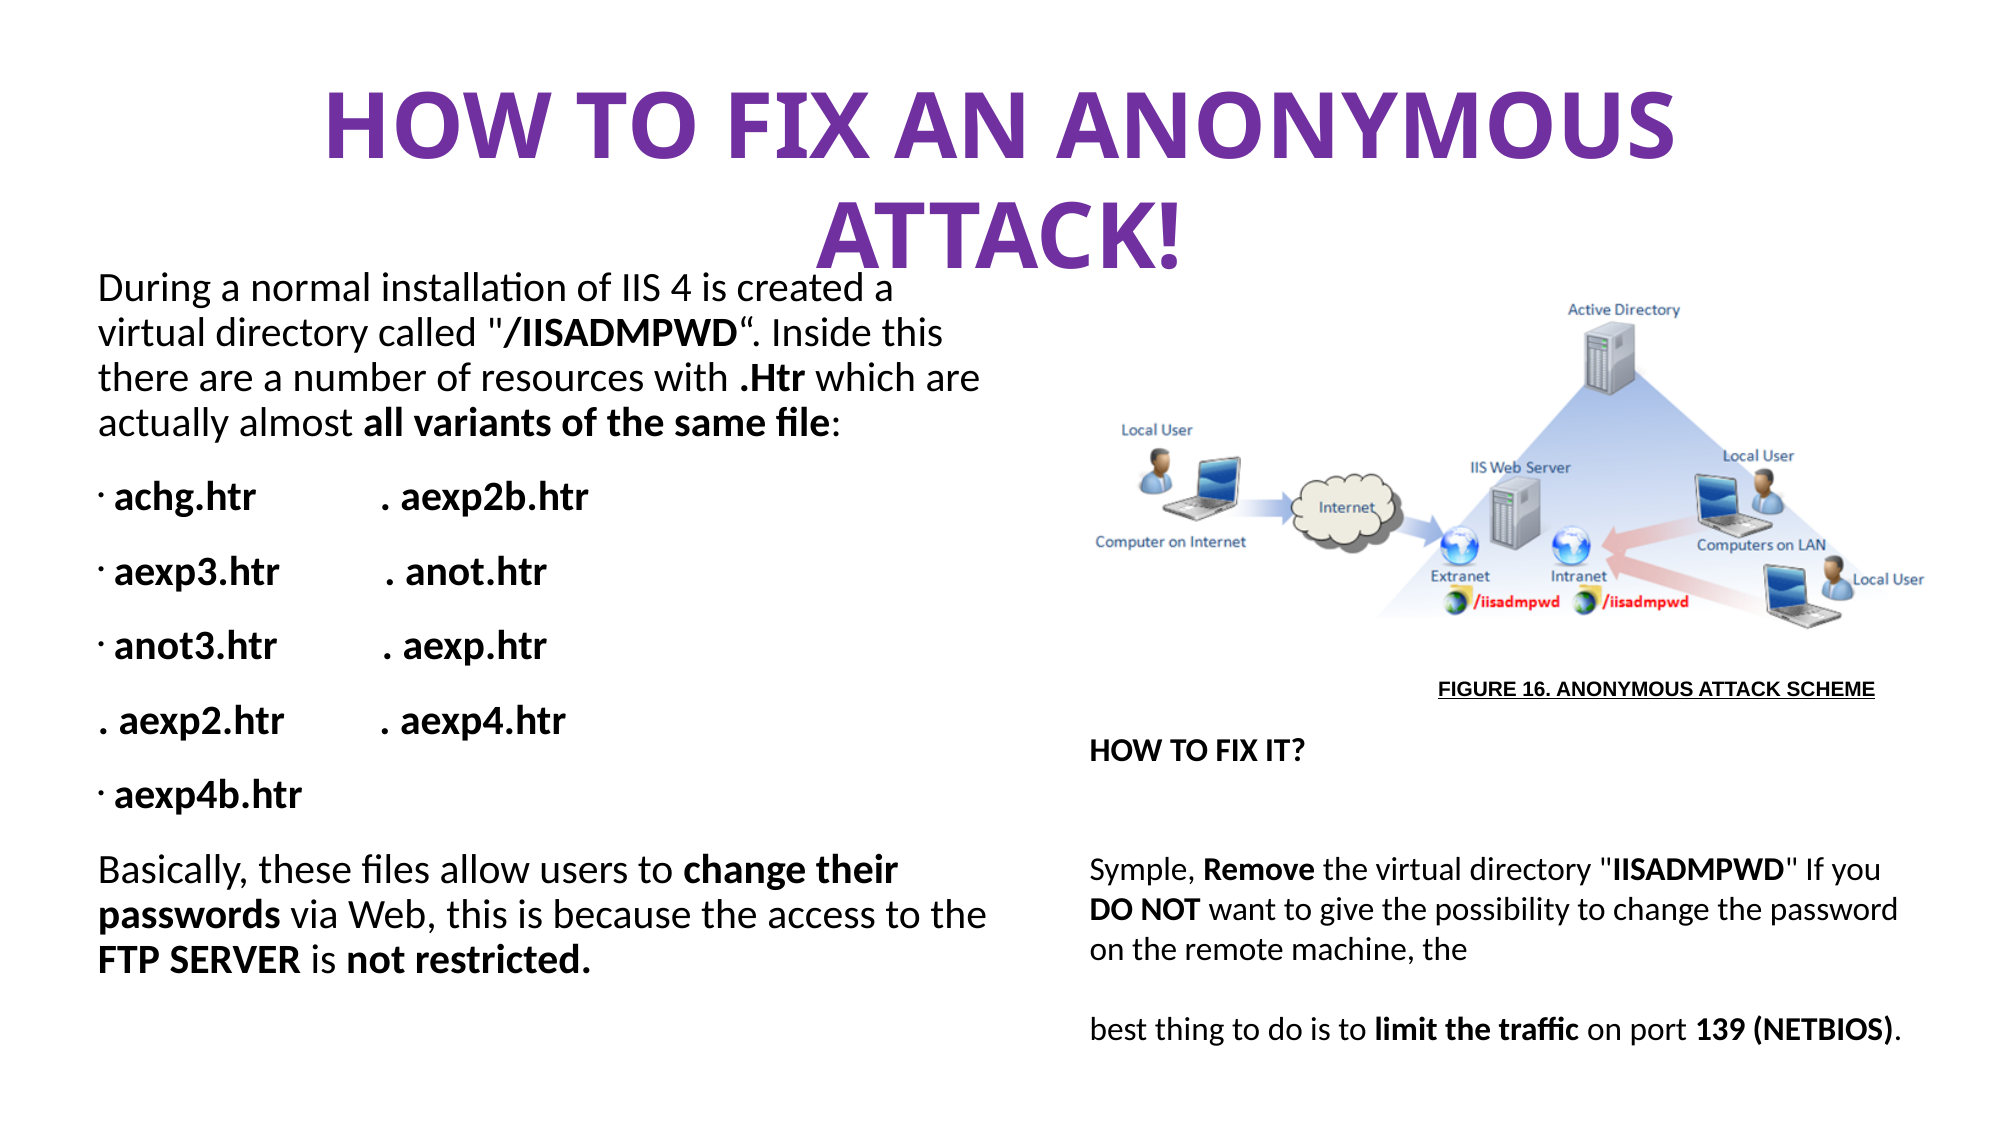

# HOW TO FIX AN ANONYMOUS ATTACK!
During a normal installation of IIS 4 is created a virtual directory called "/IISADMPWD“. Inside this there are a number of resources with .Htr which are actually almost all variants of the same file:
 achg.htr . aexp2b.htr
 aexp3.htr . anot.htr
 anot3.htr . aexp.htr
. aexp2.htr . aexp4.htr
 aexp4b.htr
Basically, these files allow users to change their passwords via Web, this is because the access to the FTP SERVER is not restricted.
FIGURE 16. ANONYMOUS ATTACK SCHEME
HOW TO FIX IT?
Symple, Remove the virtual directory "IISADMPWD" If you DO NOT want to give the possibility to change the password on the remote machine, the
best thing to do is to limit the traffic on port 139 (NETBIOS).